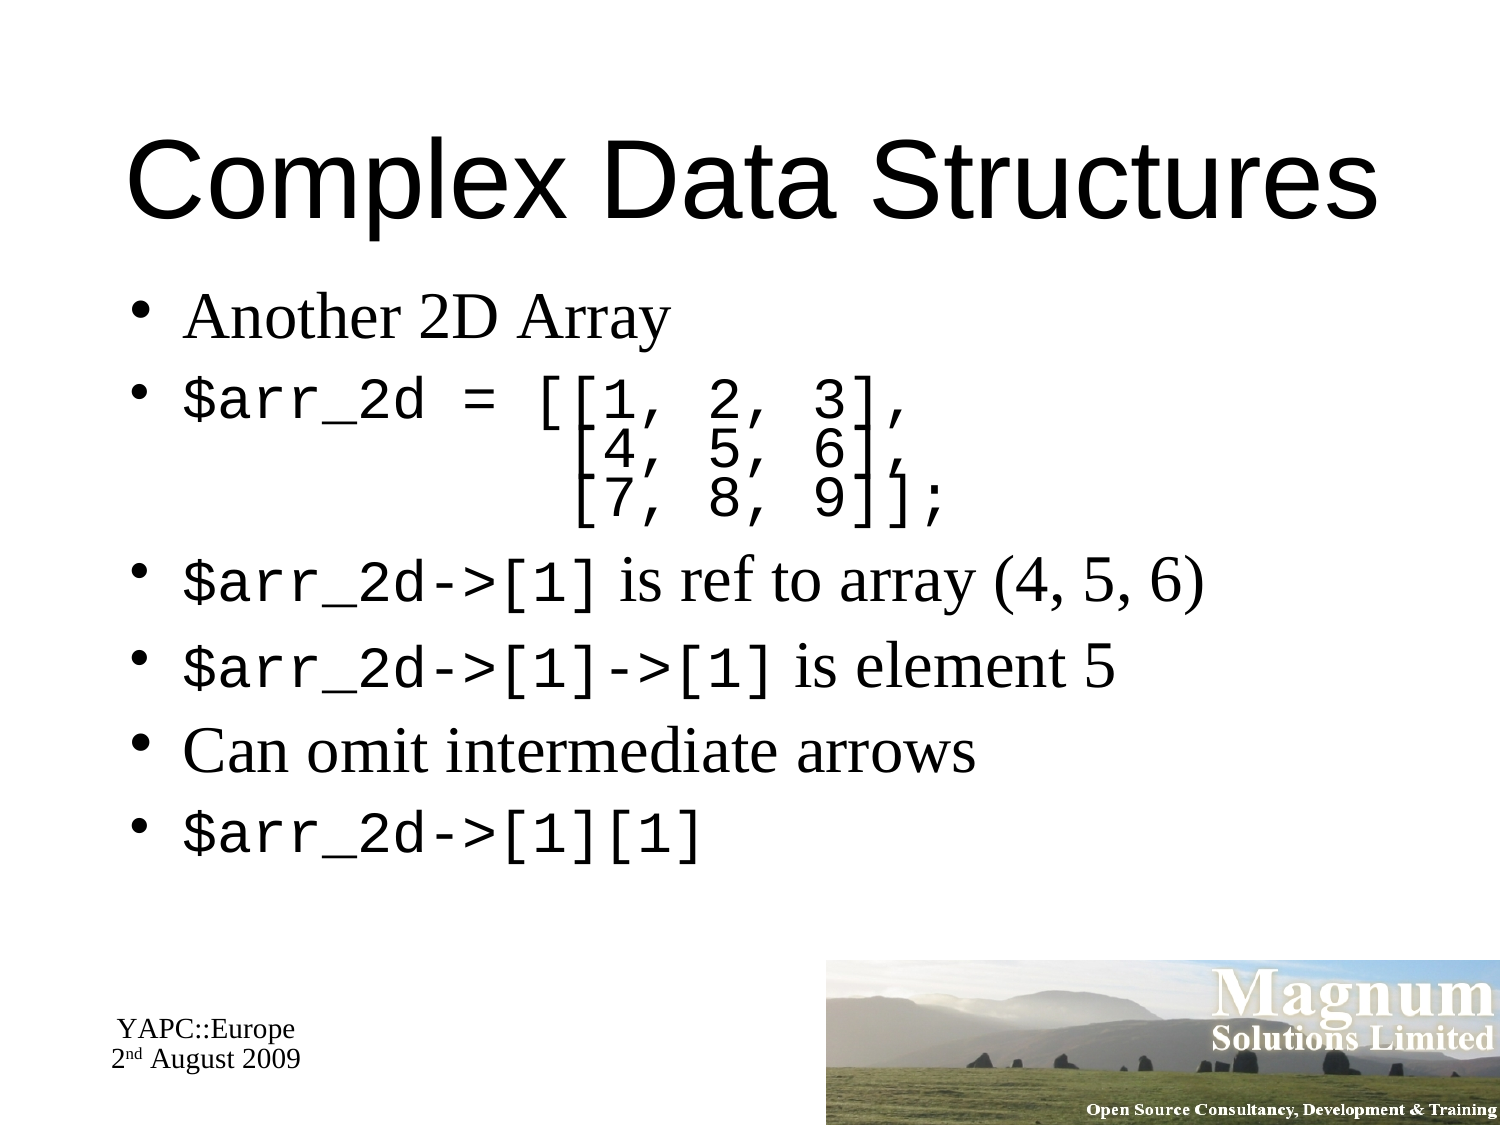

# Complex Data Structures
Another 2D Array
$arr_2d = [[1, 2, 3],
 [4, 5, 6],
 [7, 8, 9]];
$arr_2d->[1] is ref to array (4, 5, 6)
$arr_2d->[1]->[1] is element 5
Can omit intermediate arrows
$arr_2d->[1][1]